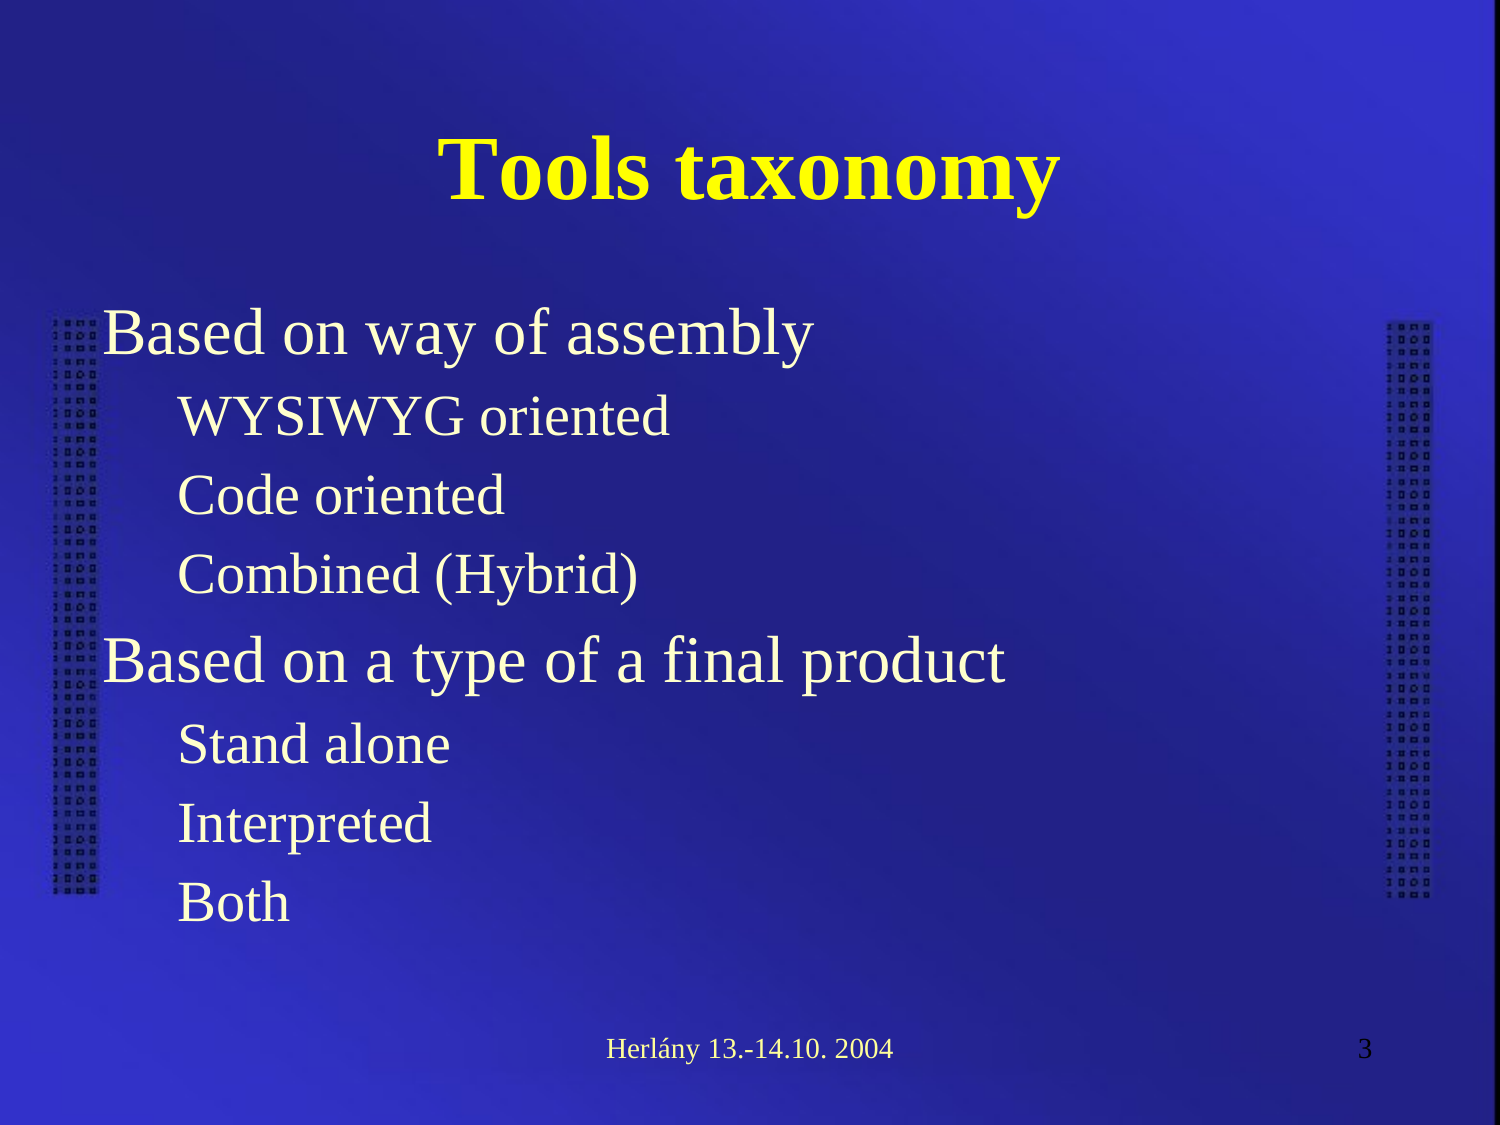

# Tools taxonomy
Based on way of assembly
WYSIWYG oriented
Code oriented
Combined (Hybrid)
Based on a type of a final product
Stand alone
Interpreted
Both
Herlány 13.-14.10. 2004